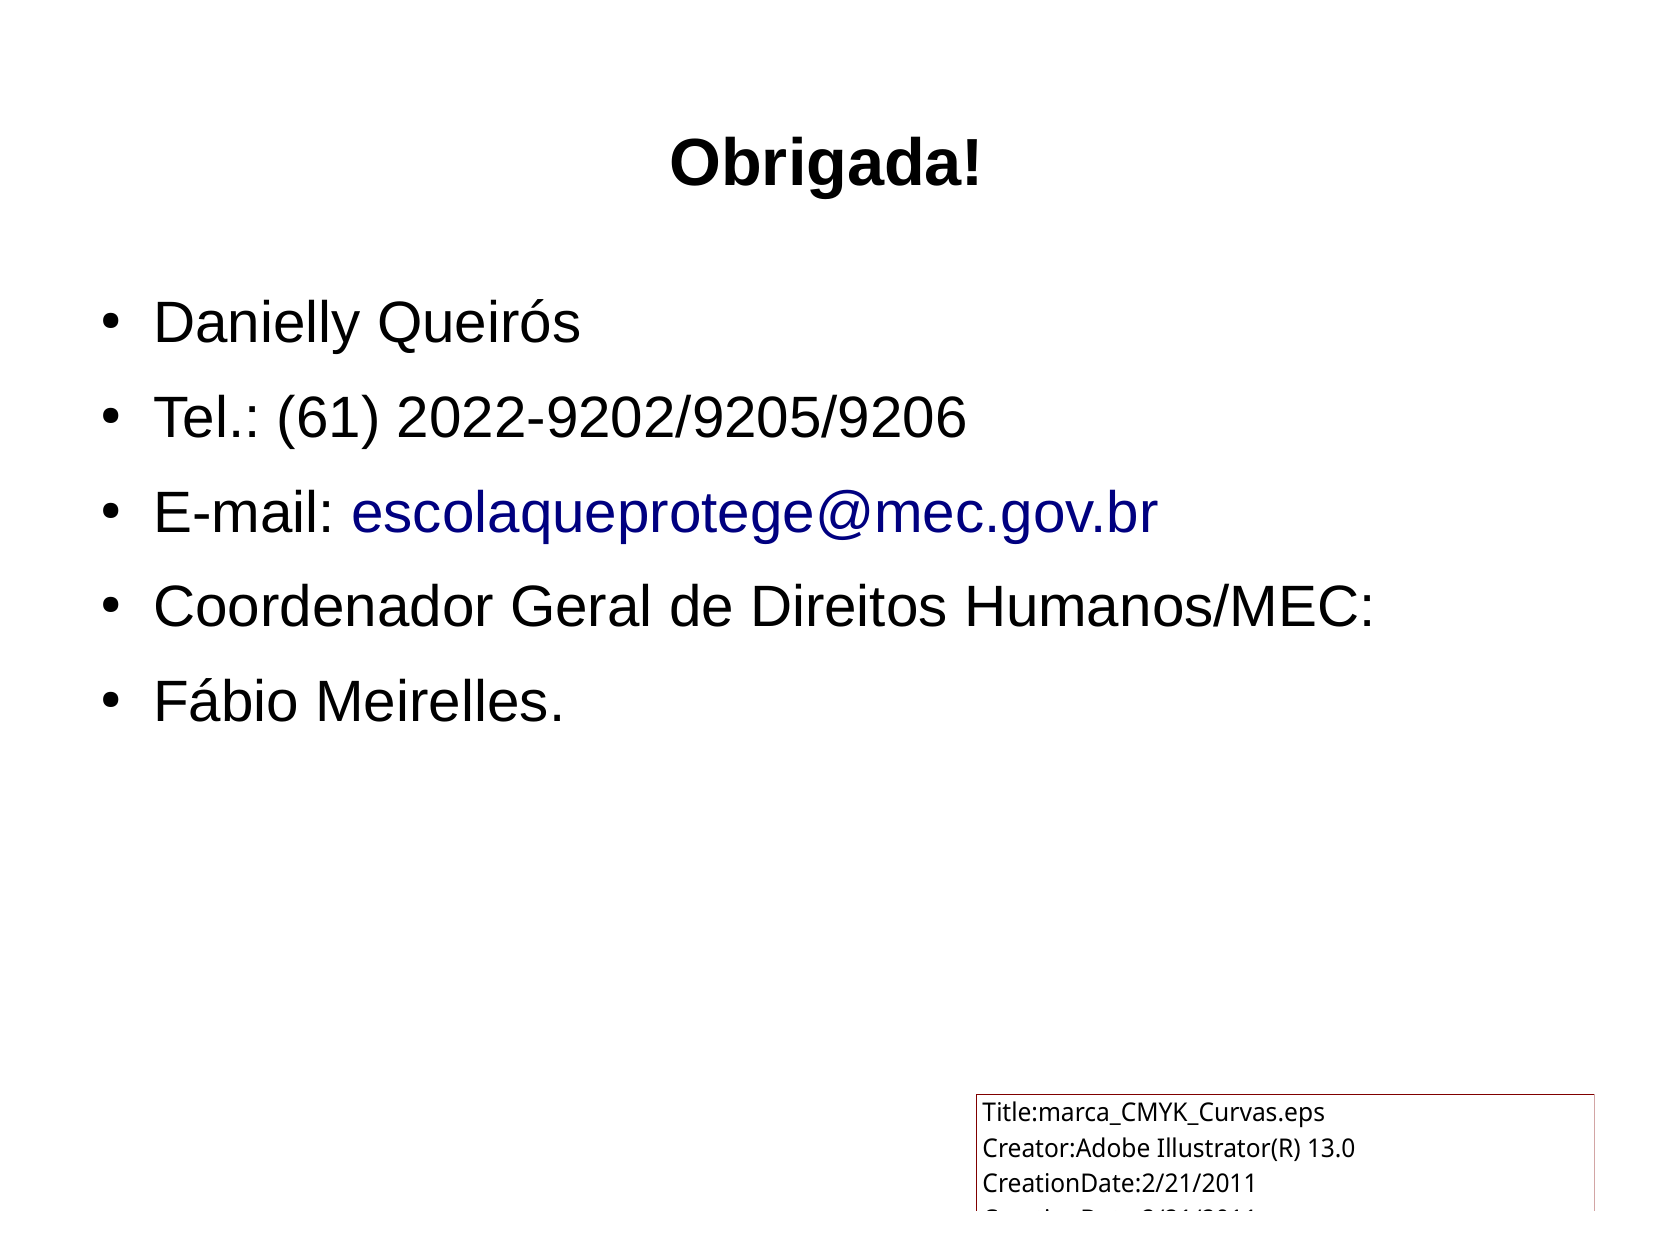

# Obrigada!
Danielly Queirós
Tel.: (61) 2022-9202/9205/9206
E-mail: escolaqueprotege@mec.gov.br
Coordenador Geral de Direitos Humanos/MEC:
Fábio Meirelles.